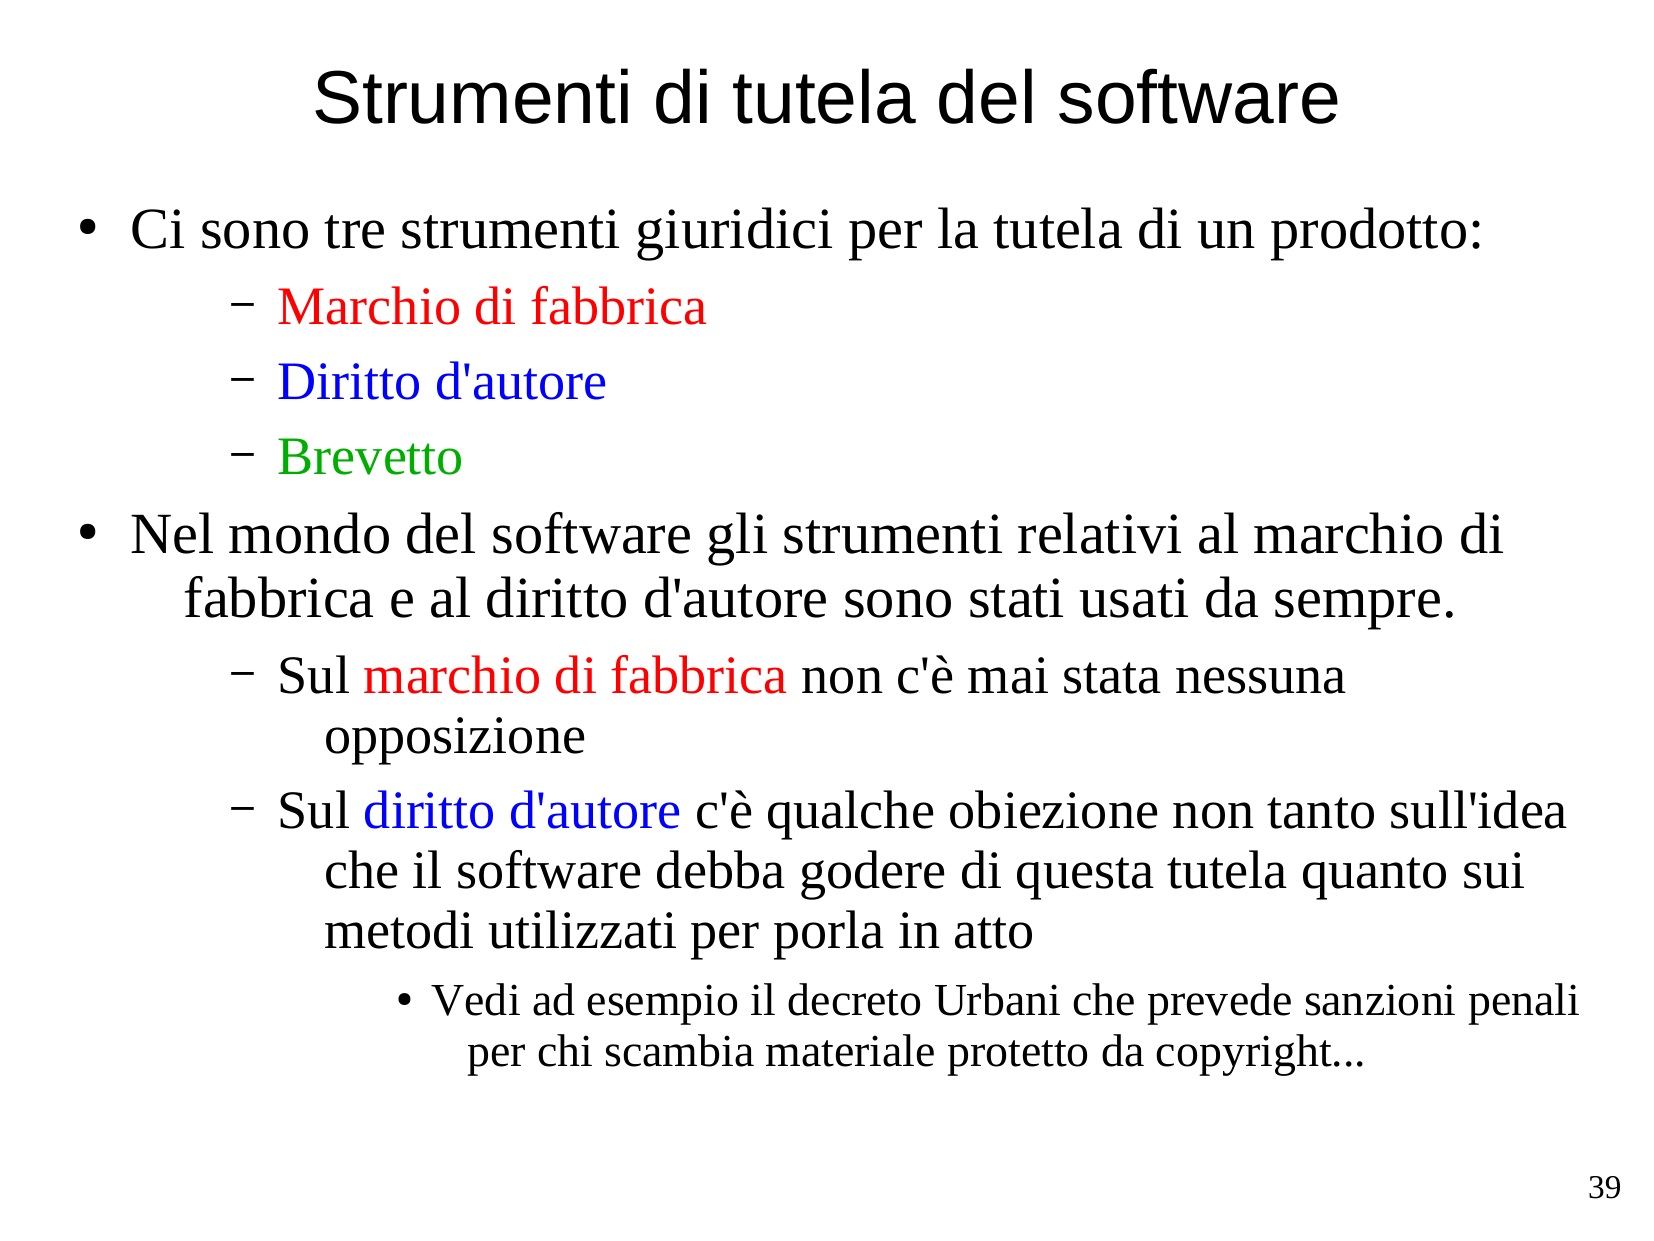

# Strumenti di tutela del software
Ci sono tre strumenti giuridici per la tutela di un prodotto:
Marchio di fabbrica
Diritto d'autore
Brevetto
Nel mondo del software gli strumenti relativi al marchio di fabbrica e al diritto d'autore sono stati usati da sempre.
Sul marchio di fabbrica non c'è mai stata nessuna opposizione
Sul diritto d'autore c'è qualche obiezione non tanto sull'idea che il software debba godere di questa tutela quanto sui metodi utilizzati per porla in atto
Vedi ad esempio il decreto Urbani che prevede sanzioni penali per chi scambia materiale protetto da copyright...